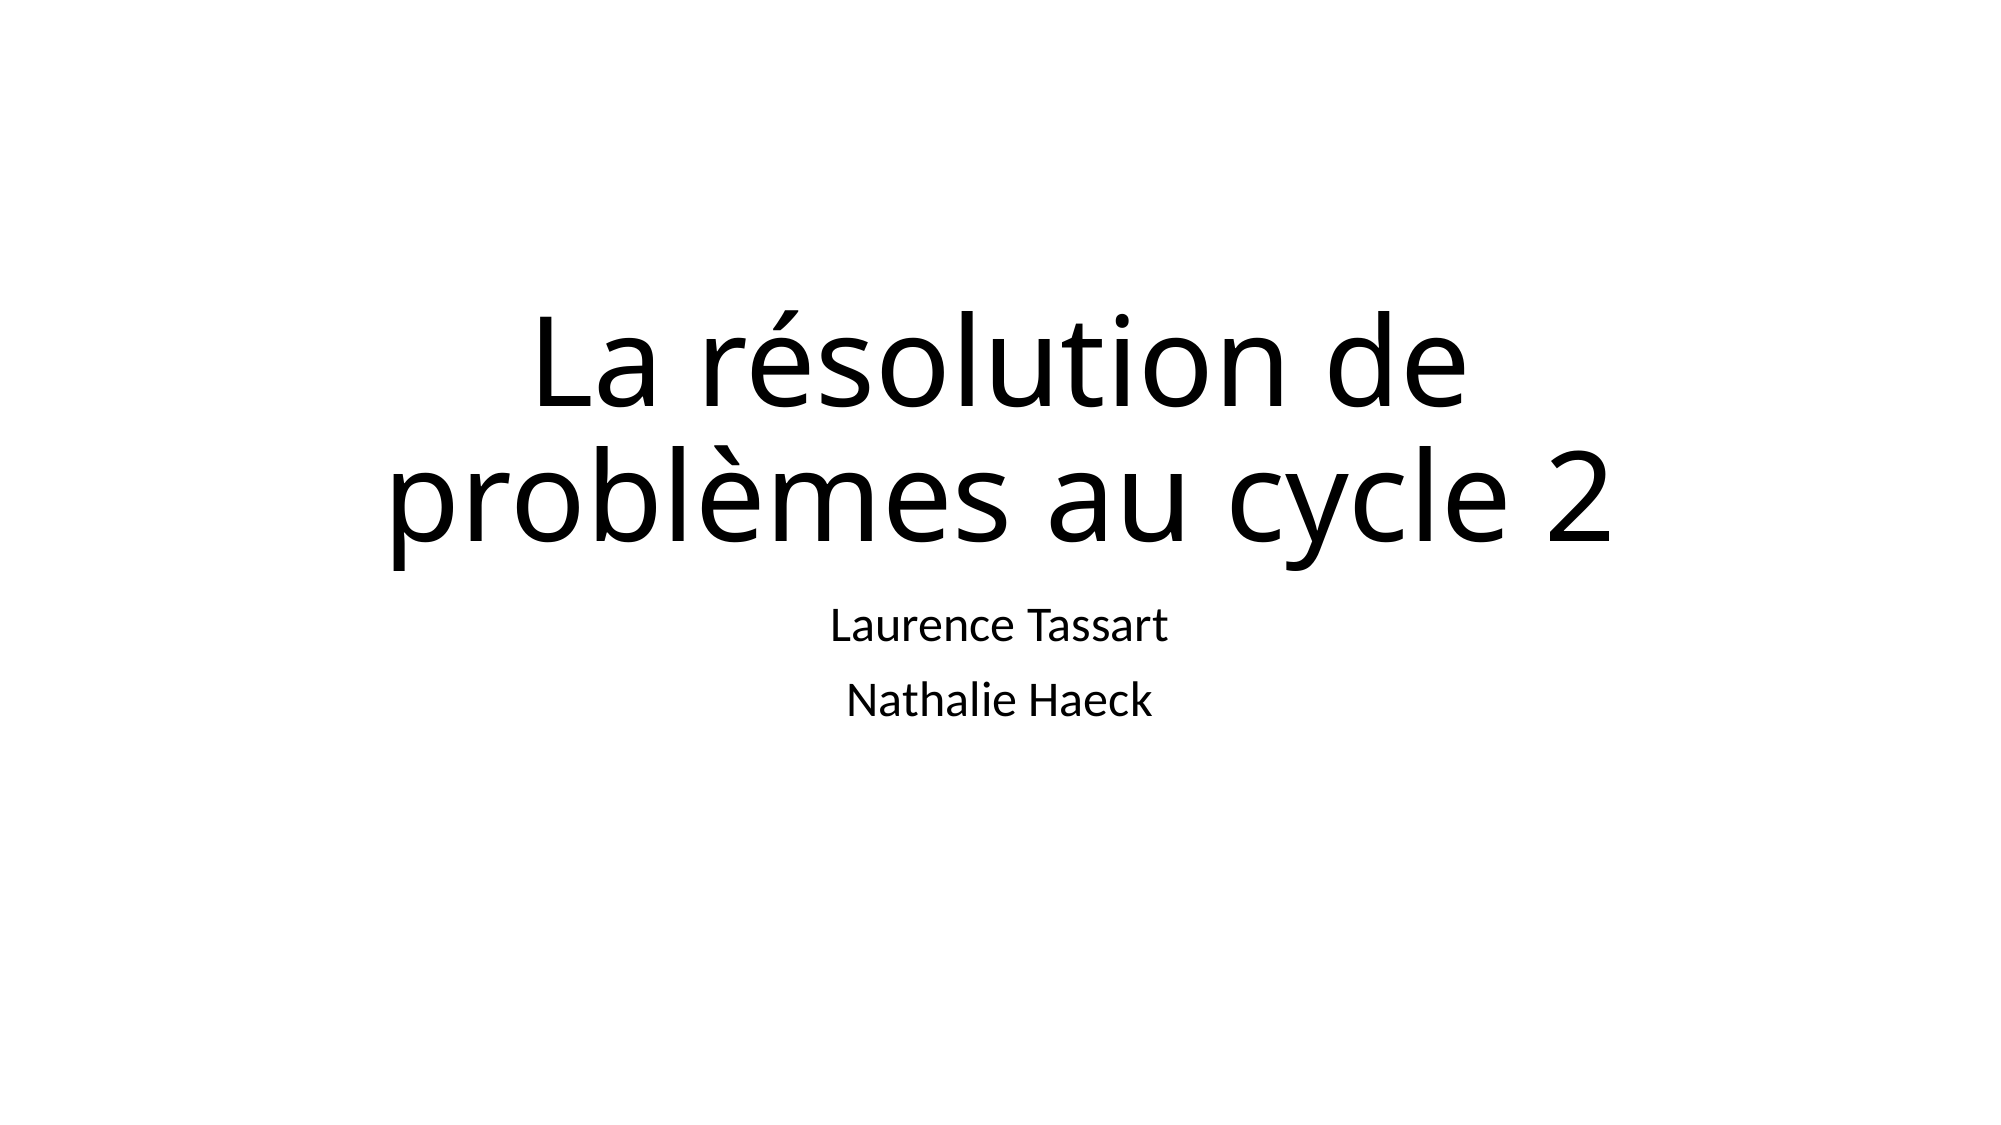

# La résolution de problèmes au cycle 2
Laurence Tassart
Nathalie Haeck